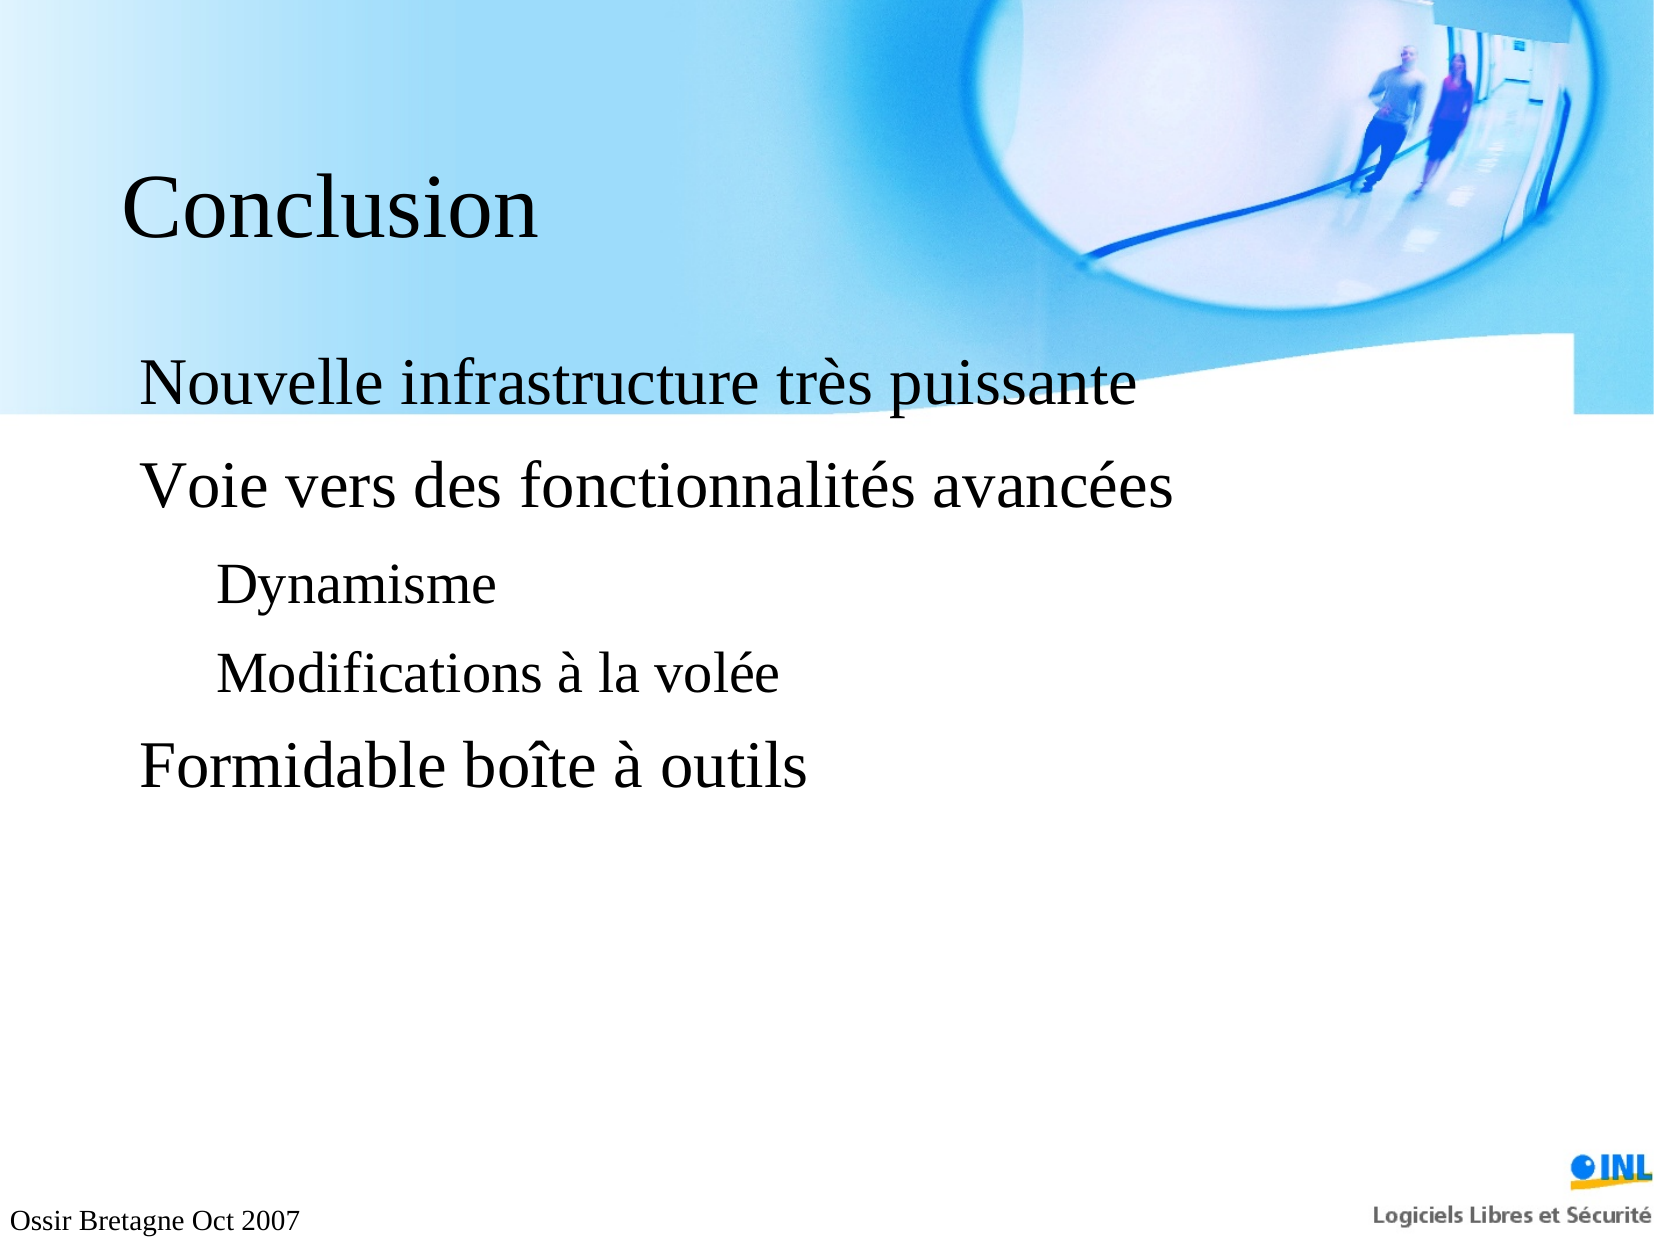

# Conclusion
Nouvelle infrastructure très puissante
Voie vers des fonctionnalités avancées
Dynamisme
Modifications à la volée
Formidable boîte à outils